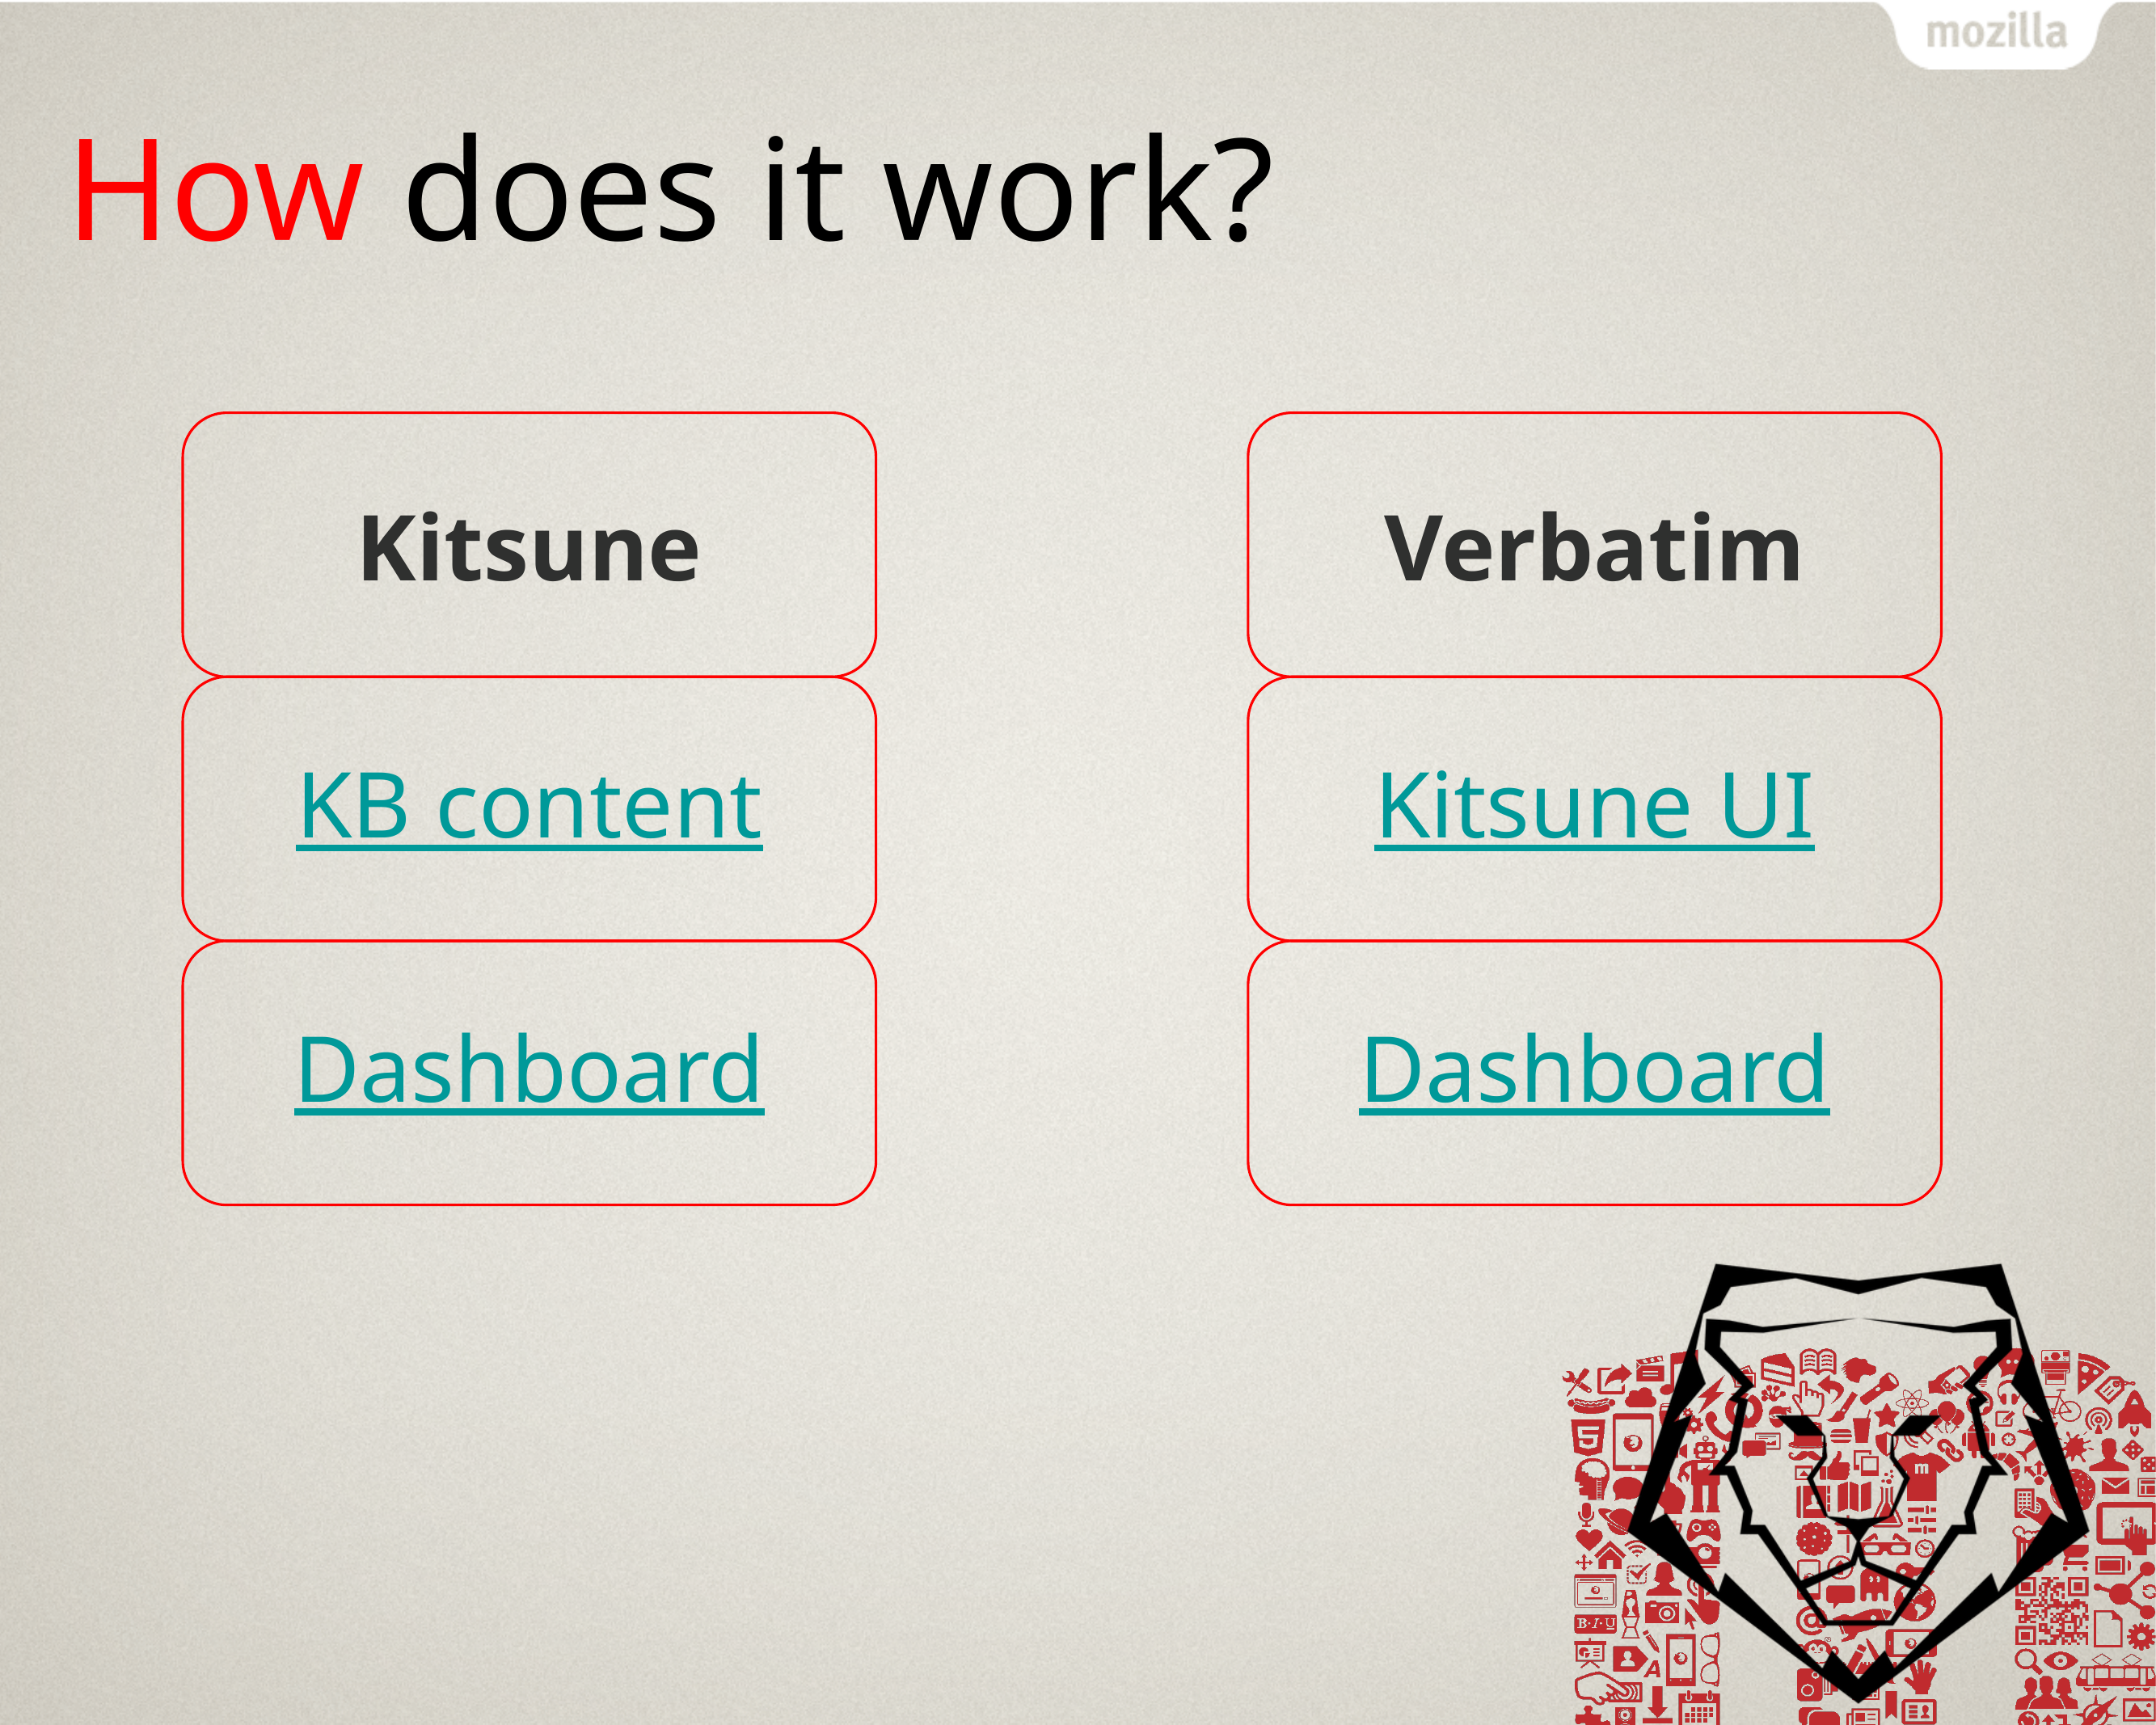

# How does it work?
Kitsune
Verbatim
KB content
Kitsune UI
Dashboard
Dashboard